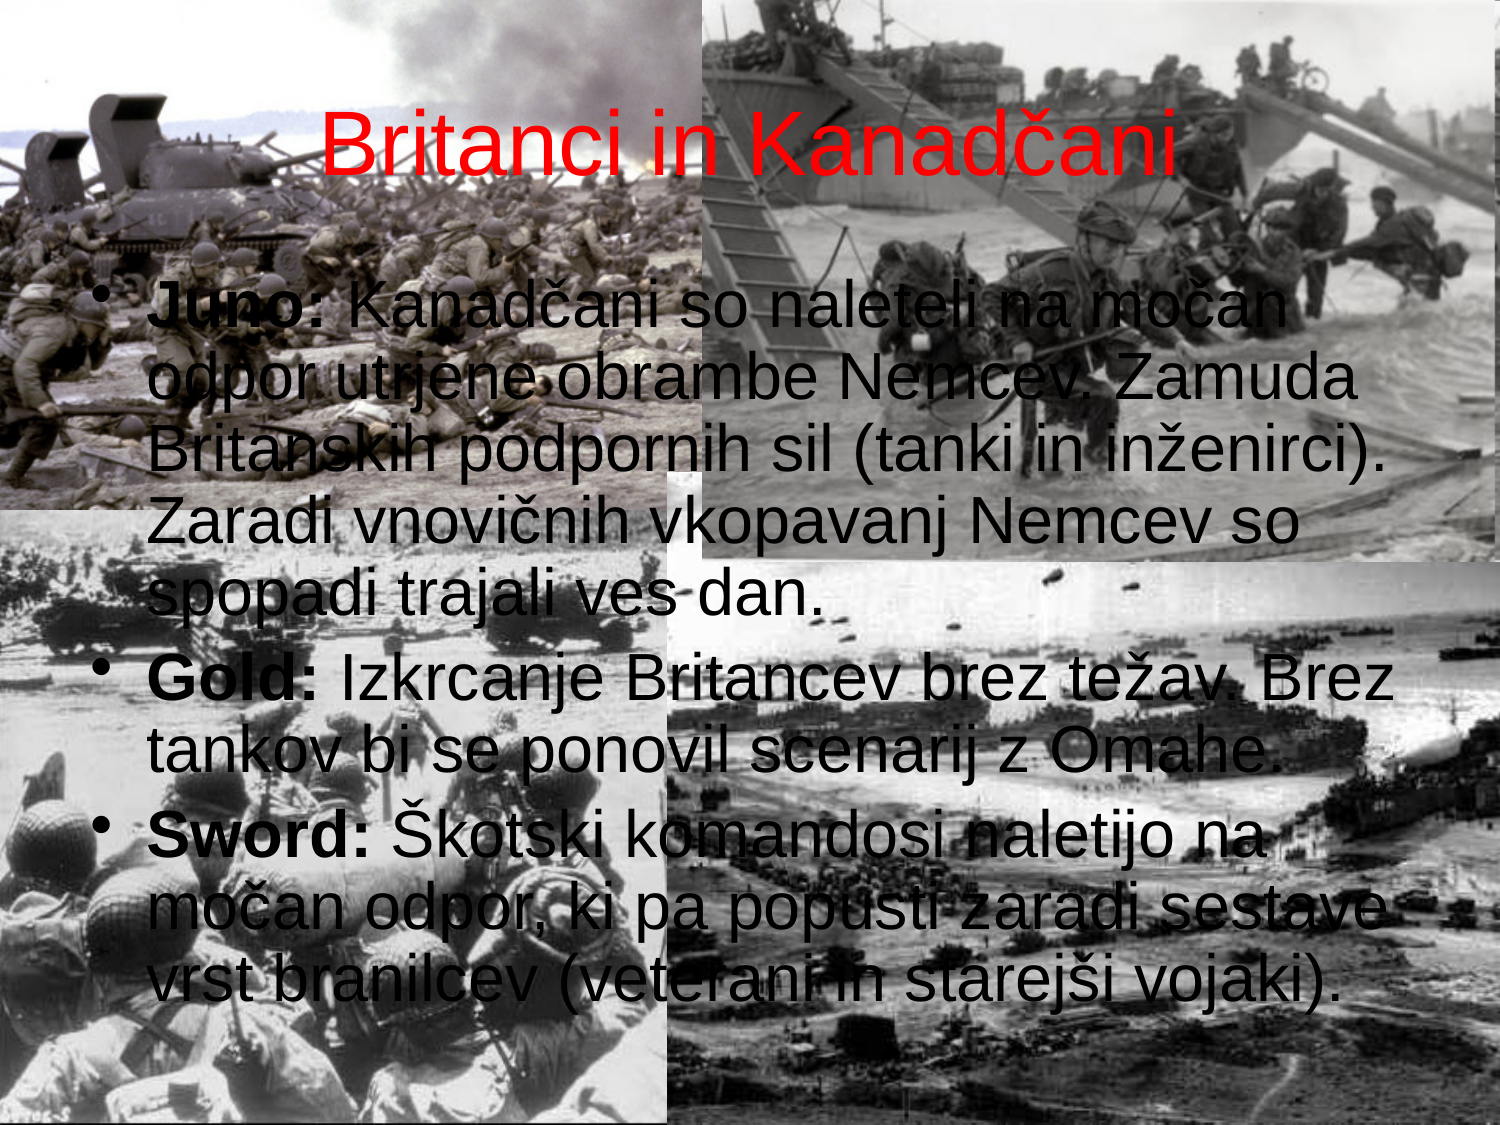

# Britanci in Kanadčani
Juno: Kanadčani so naleteli na močan odpor utrjene obrambe Nemcev. Zamuda Britanskih podpornih sil (tanki in inženirci). Zaradi vnovičnih vkopavanj Nemcev so spopadi trajali ves dan.
Gold: Izkrcanje Britancev brez težav. Brez tankov bi se ponovil scenarij z Omahe.
Sword: Škotski komandosi naletijo na močan odpor, ki pa popusti zaradi sestave vrst branilcev (veterani in starejši vojaki).